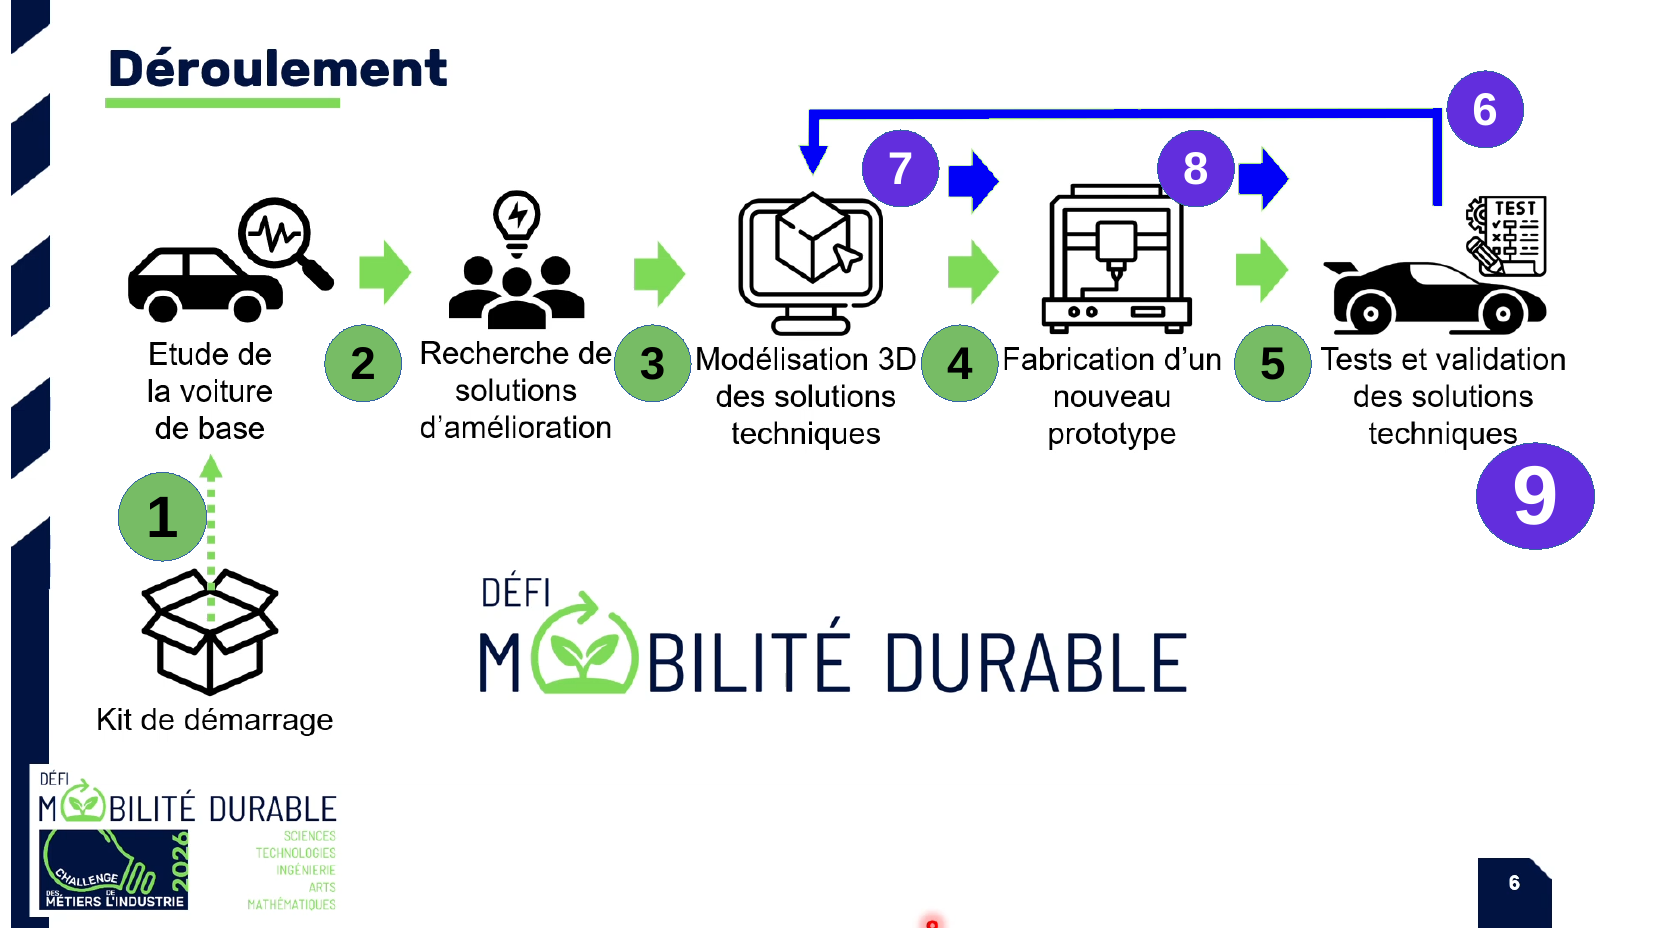

6
7
8
2
3
4
5
9
1